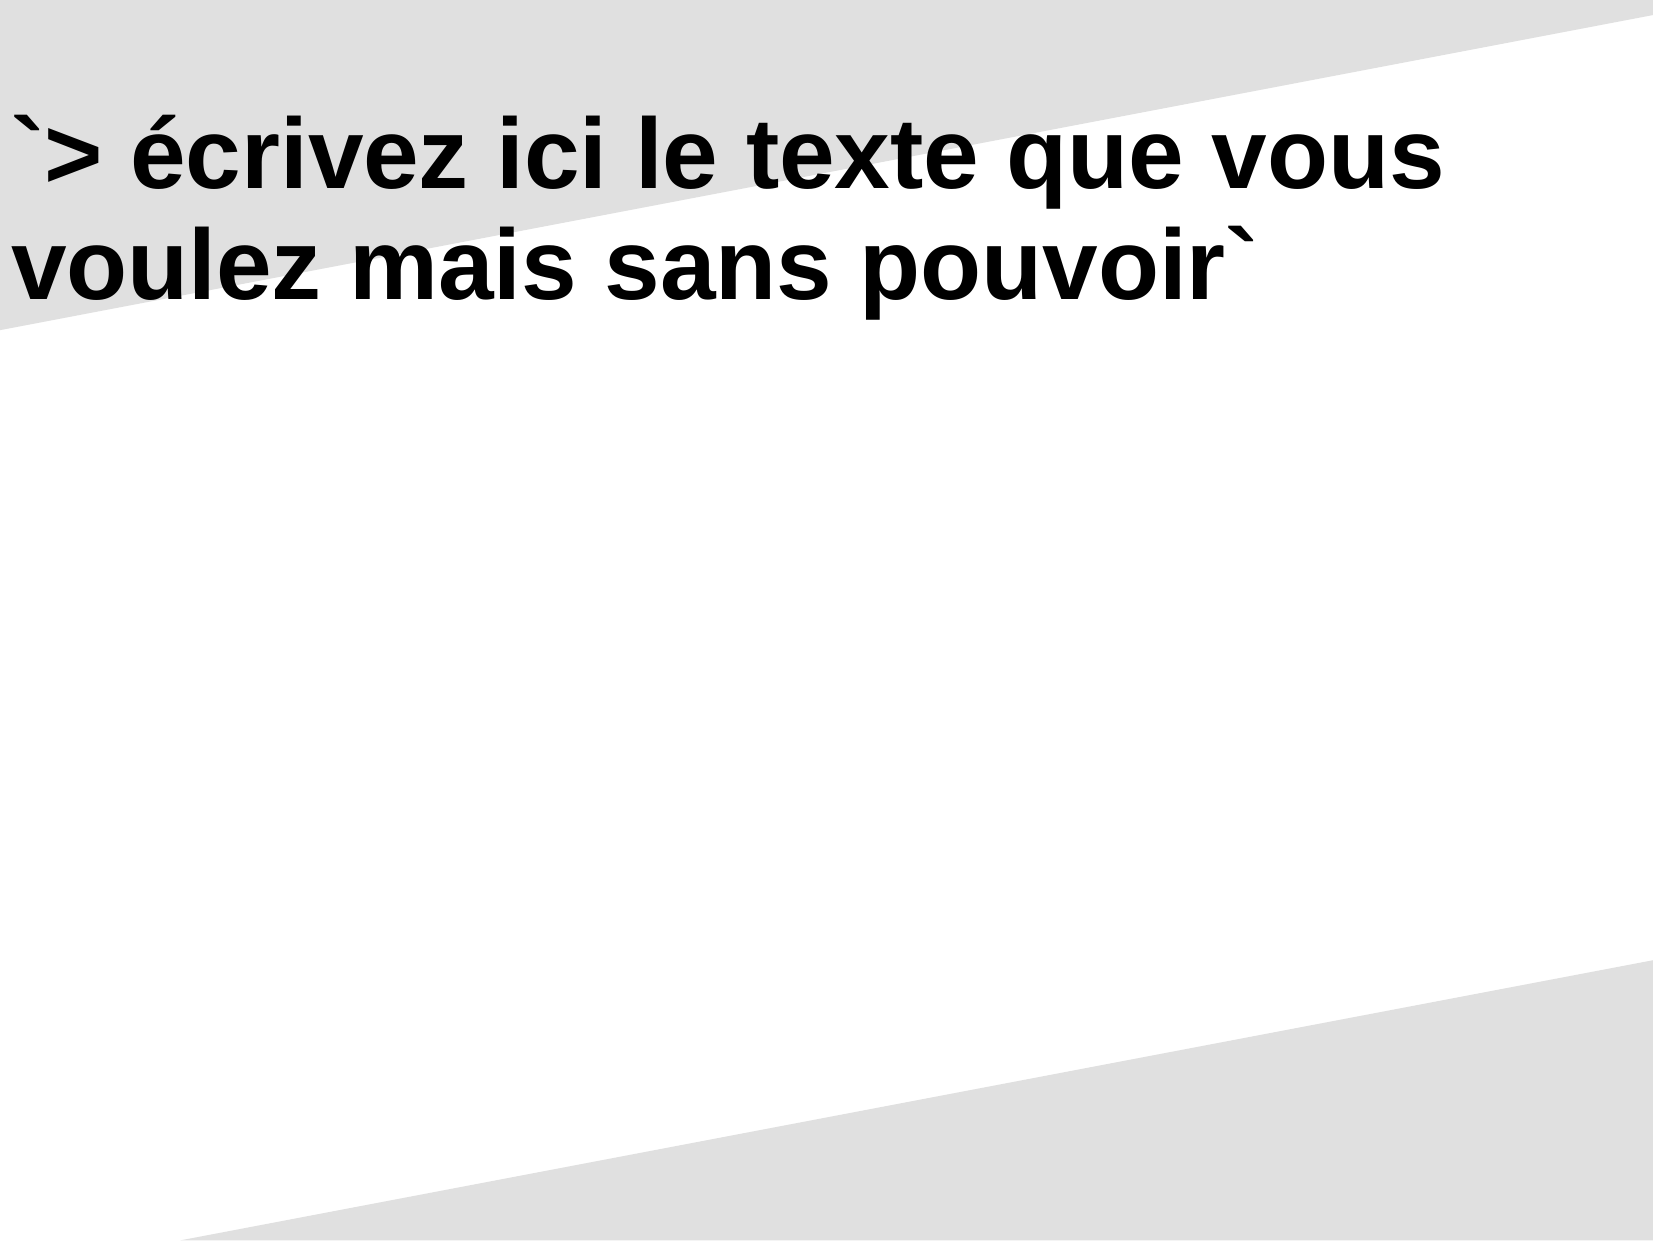

# `> écrivez ici le texte que vous voulez mais sans pouvoir`